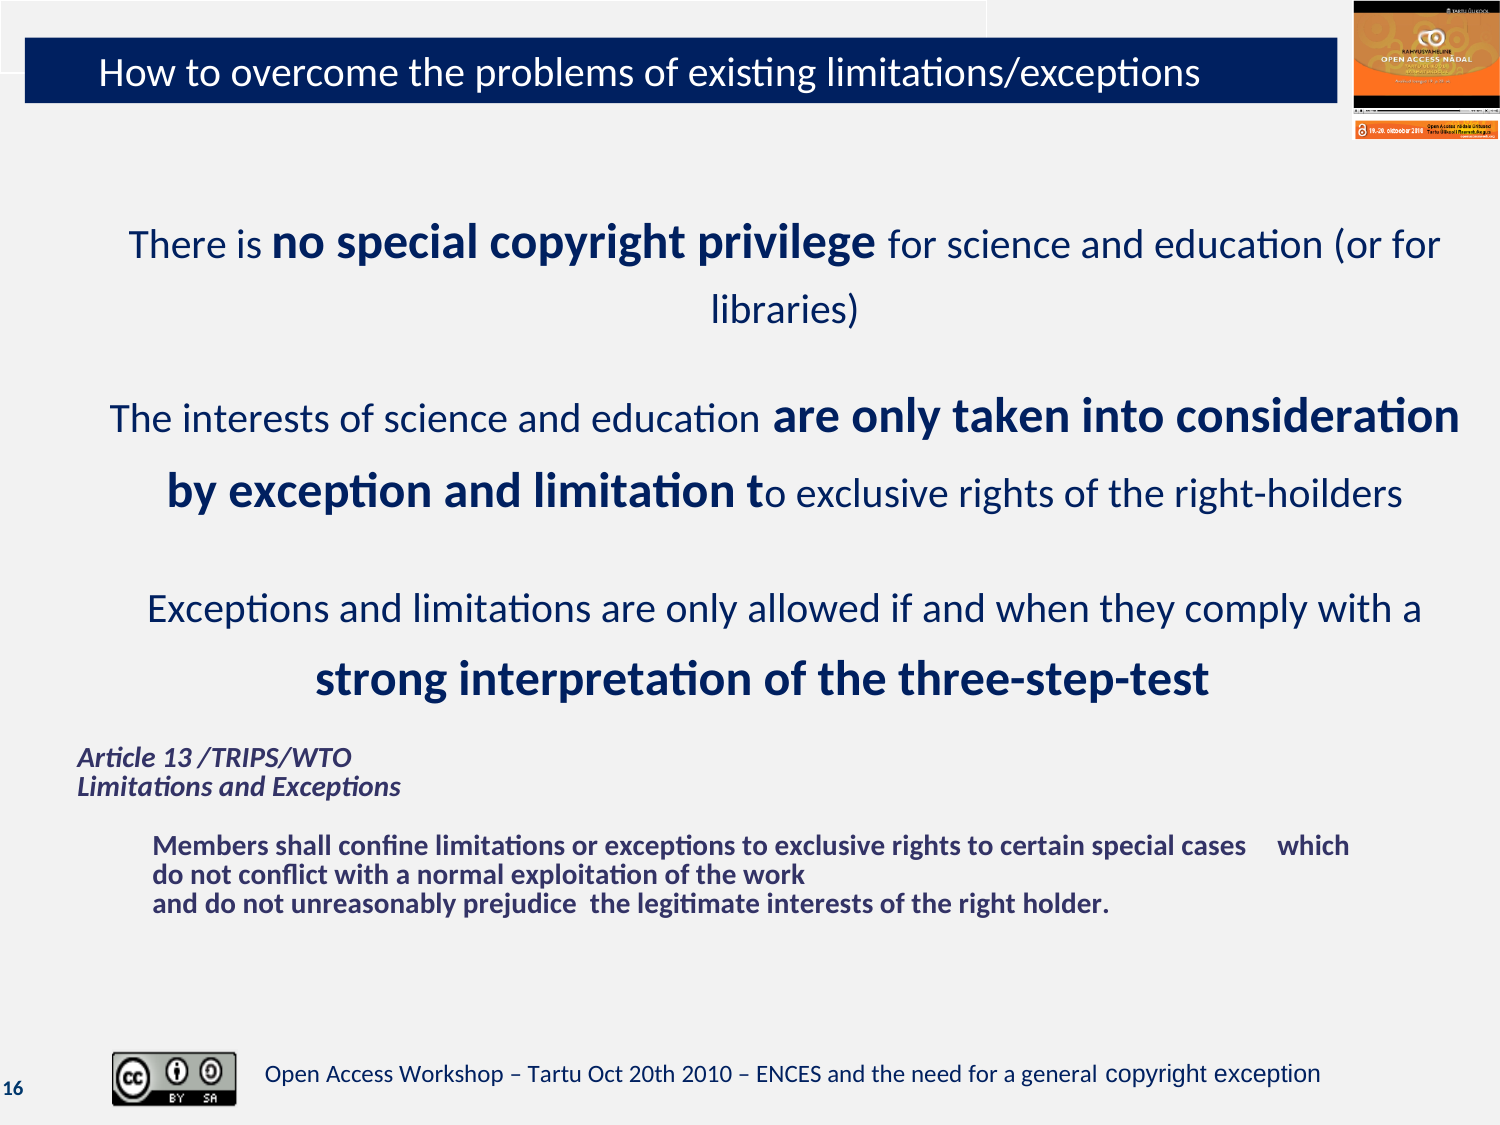

How to overcome the problems of existing limitations/exceptions
There is no special copyright privilege for science and education (or for libraries)
The interests of science and education are only taken into consideration by exception and limitation to exclusive rights of the right-hoilders
Exceptions and limitations are only allowed if and when they comply with a strong interpretation of the three-step-test
Article 13 /TRIPS/WTO
Limitations and Exceptions
	Members shall confine limitations or exceptions to exclusive rights to certain special cases 	which
	do not conflict with a normal exploitation of the work
	and do not unreasonably prejudice the legitimate interests of the right holder.